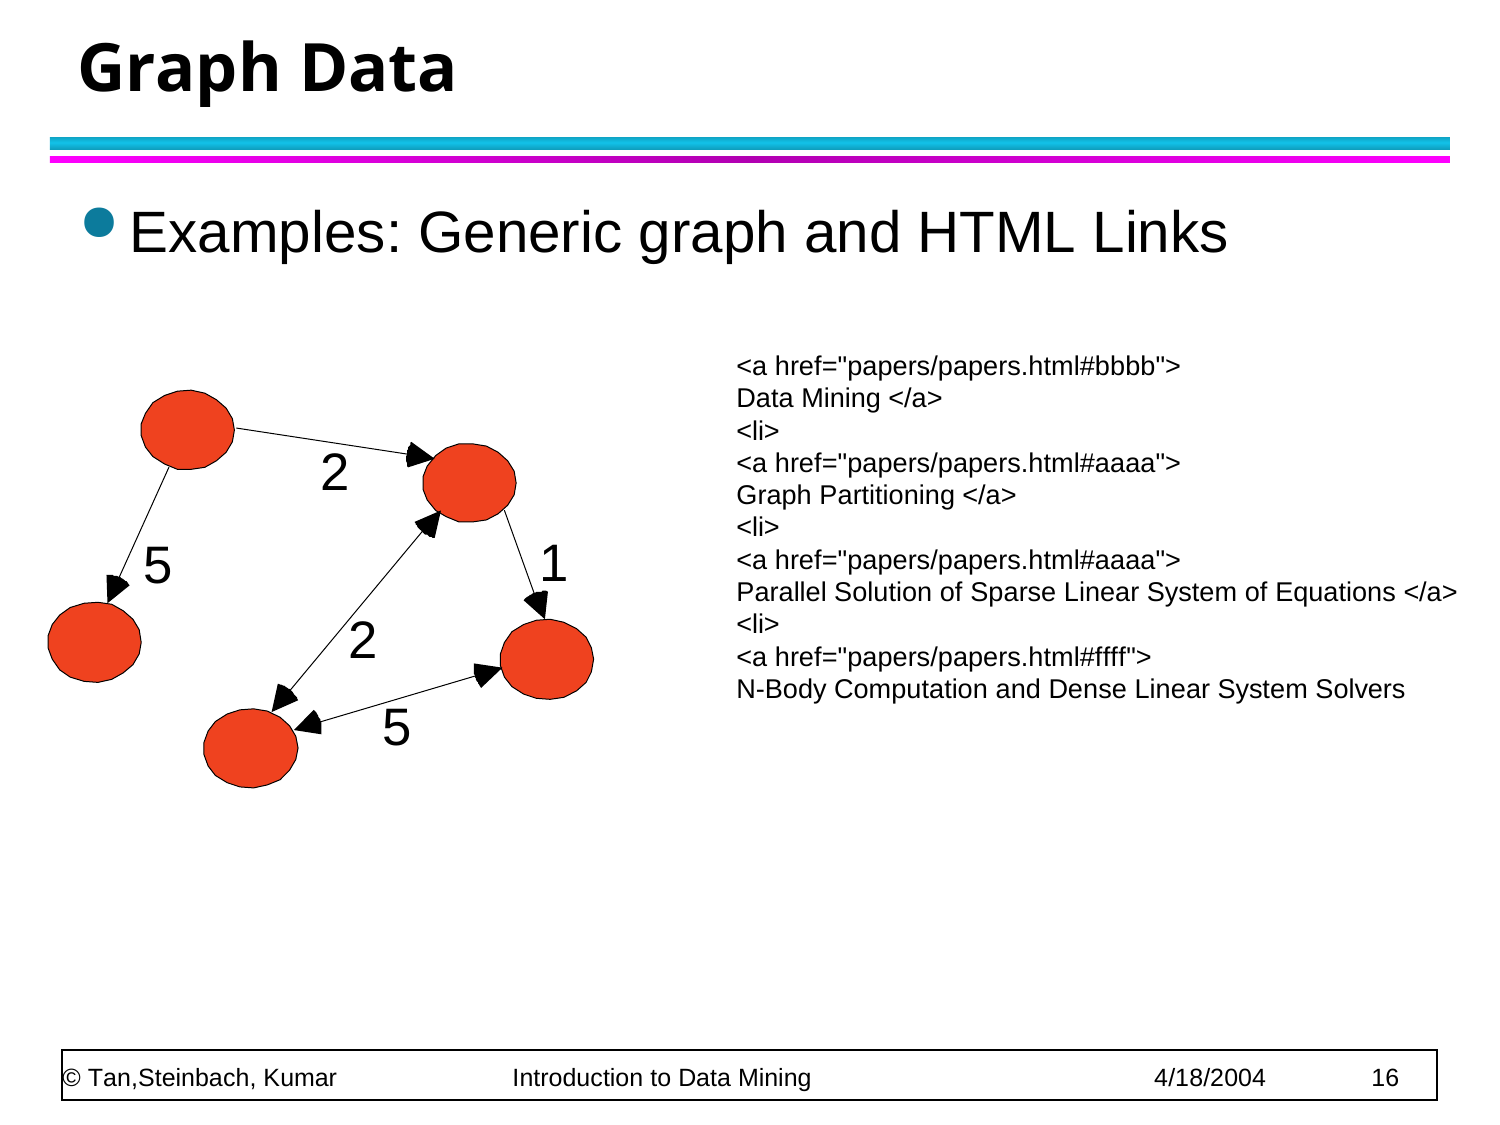

# Graph Data
Examples: Generic graph and HTML Links